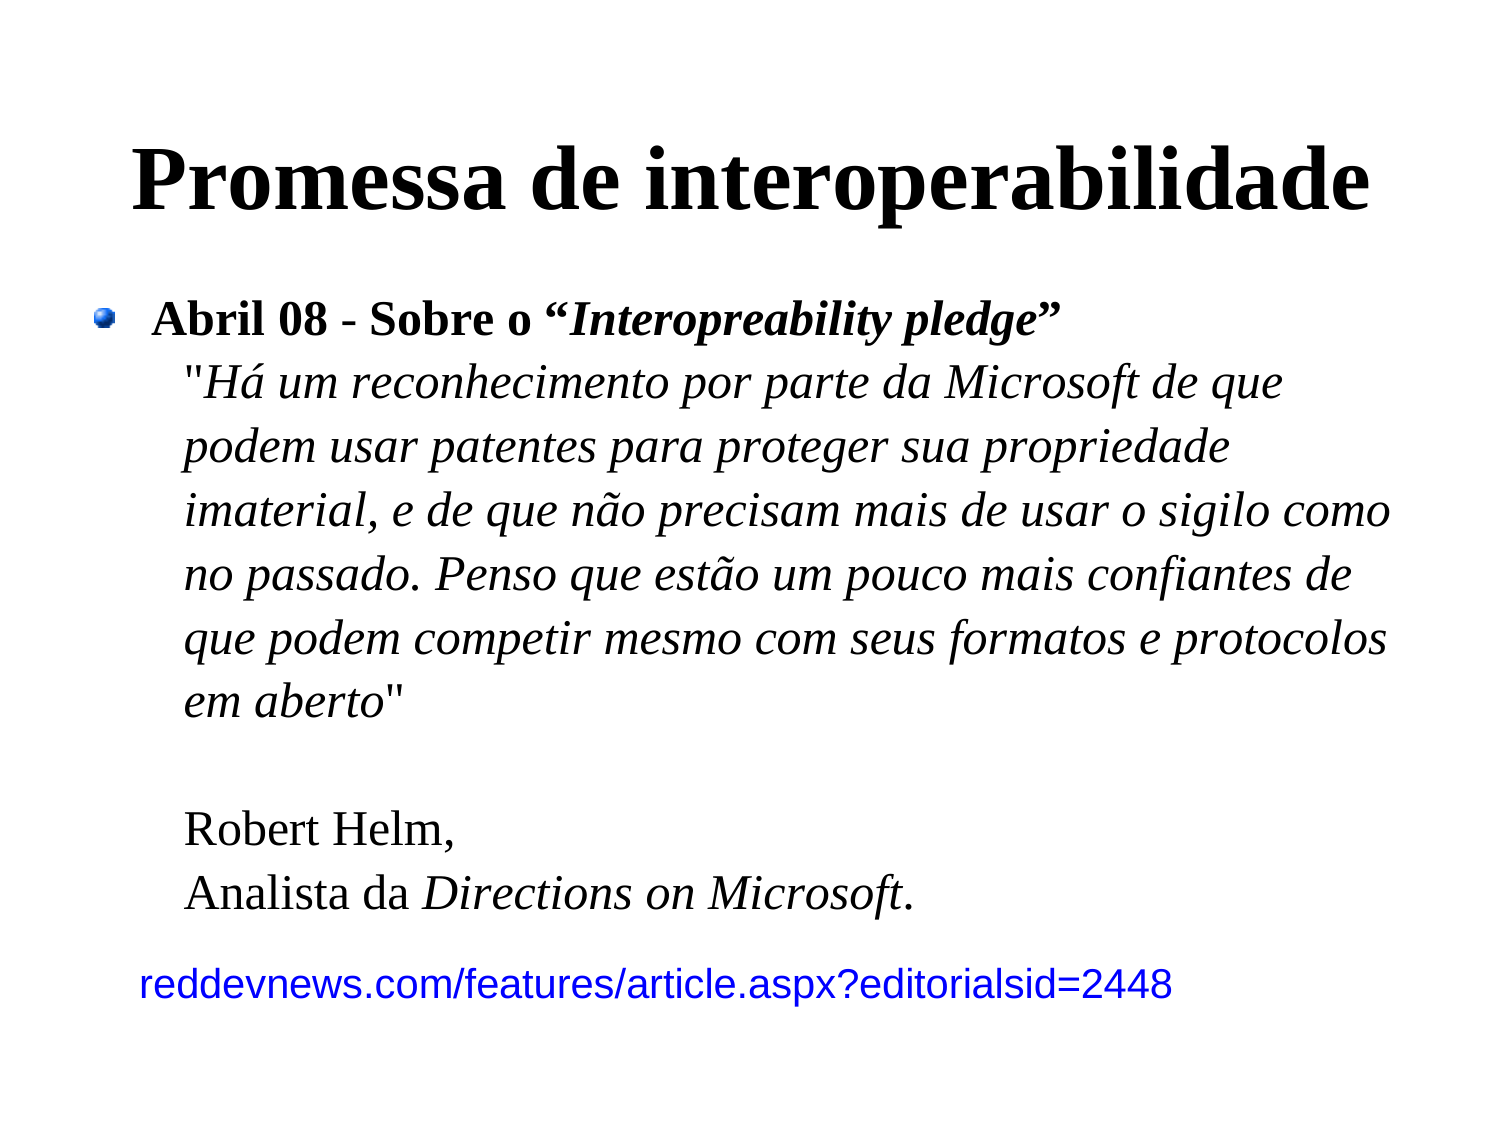

# Promessa de interoperabilidade
 Abril 08 - Sobre o “Interopreability pledge”
"Há um reconhecimento por parte da Microsoft de que podem usar patentes para proteger sua propriedade imaterial, e de que não precisam mais de usar o sigilo como no passado. Penso que estão um pouco mais confiantes de que podem competir mesmo com seus formatos e protocolos em aberto"
Robert Helm,
Analista da Directions on Microsoft.
reddevnews.com/features/article.aspx?editorialsid=2448